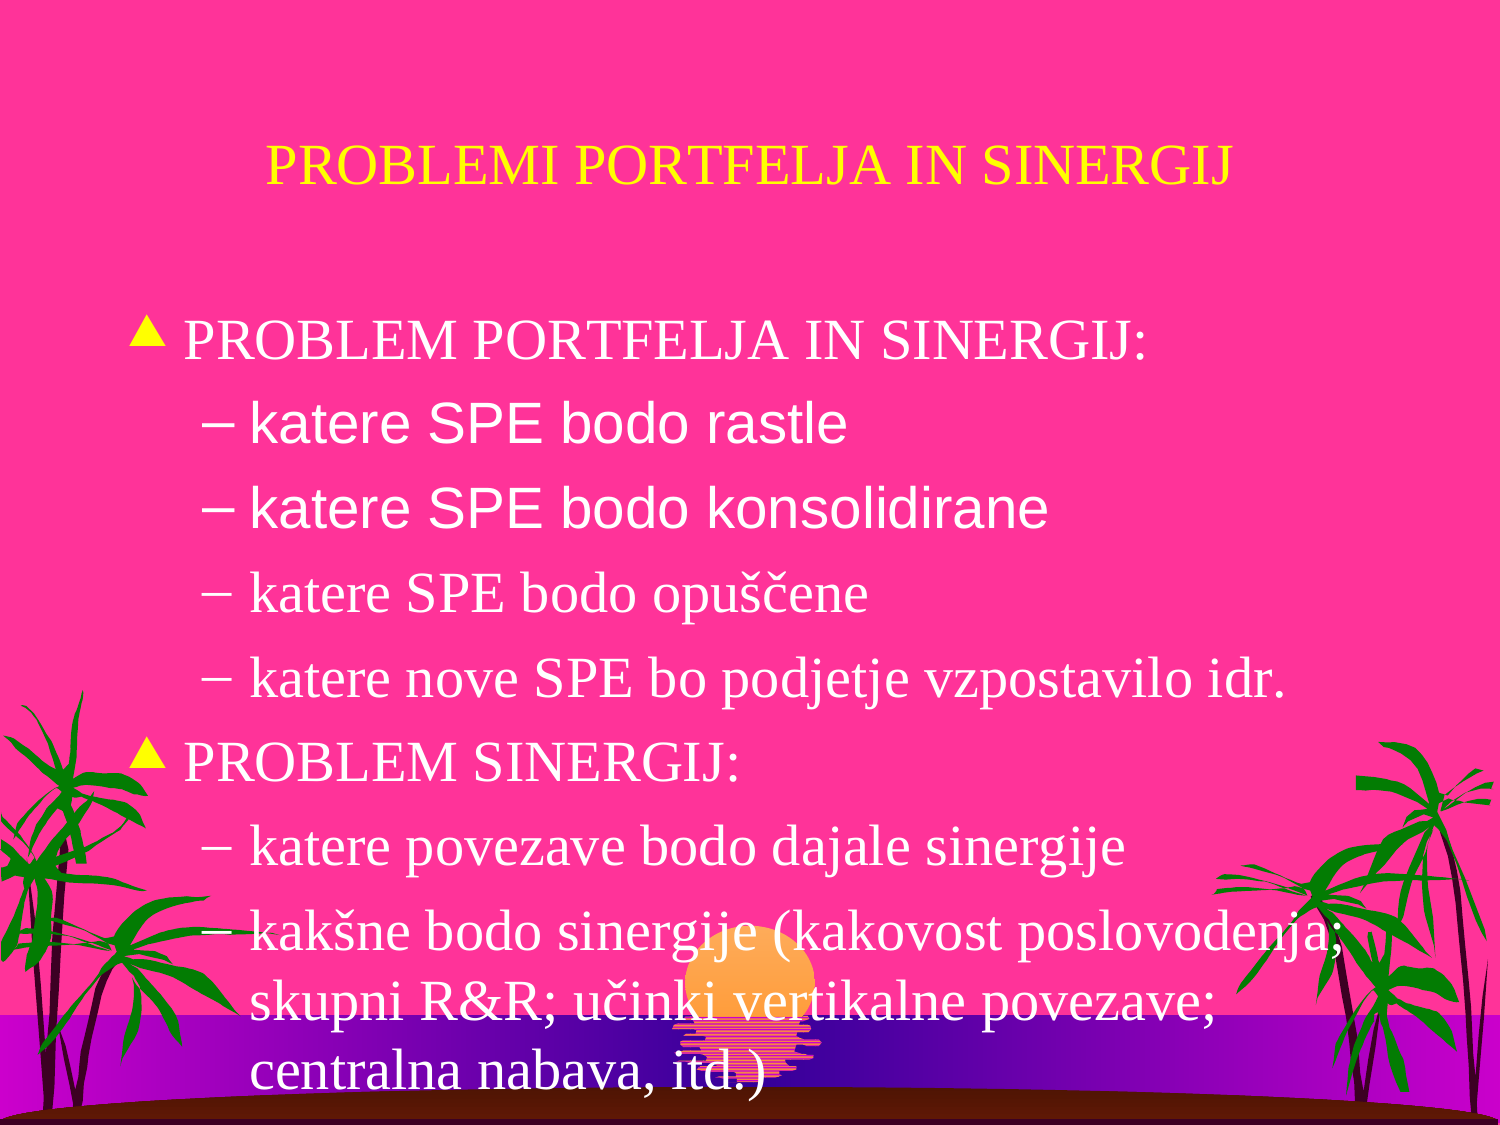

# PROBLEMI PORTFELJA IN SINERGIJ
PROBLEM PORTFELJA IN SINERGIJ:
katere SPE bodo rastle
katere SPE bodo konsolidirane
katere SPE bodo opuščene
katere nove SPE bo podjetje vzpostavilo idr.
PROBLEM SINERGIJ:
katere povezave bodo dajale sinergije
kakšne bodo sinergije (kakovost poslovodenja; skupni R&R; učinki vertikalne povezave; centralna nabava, itd.)